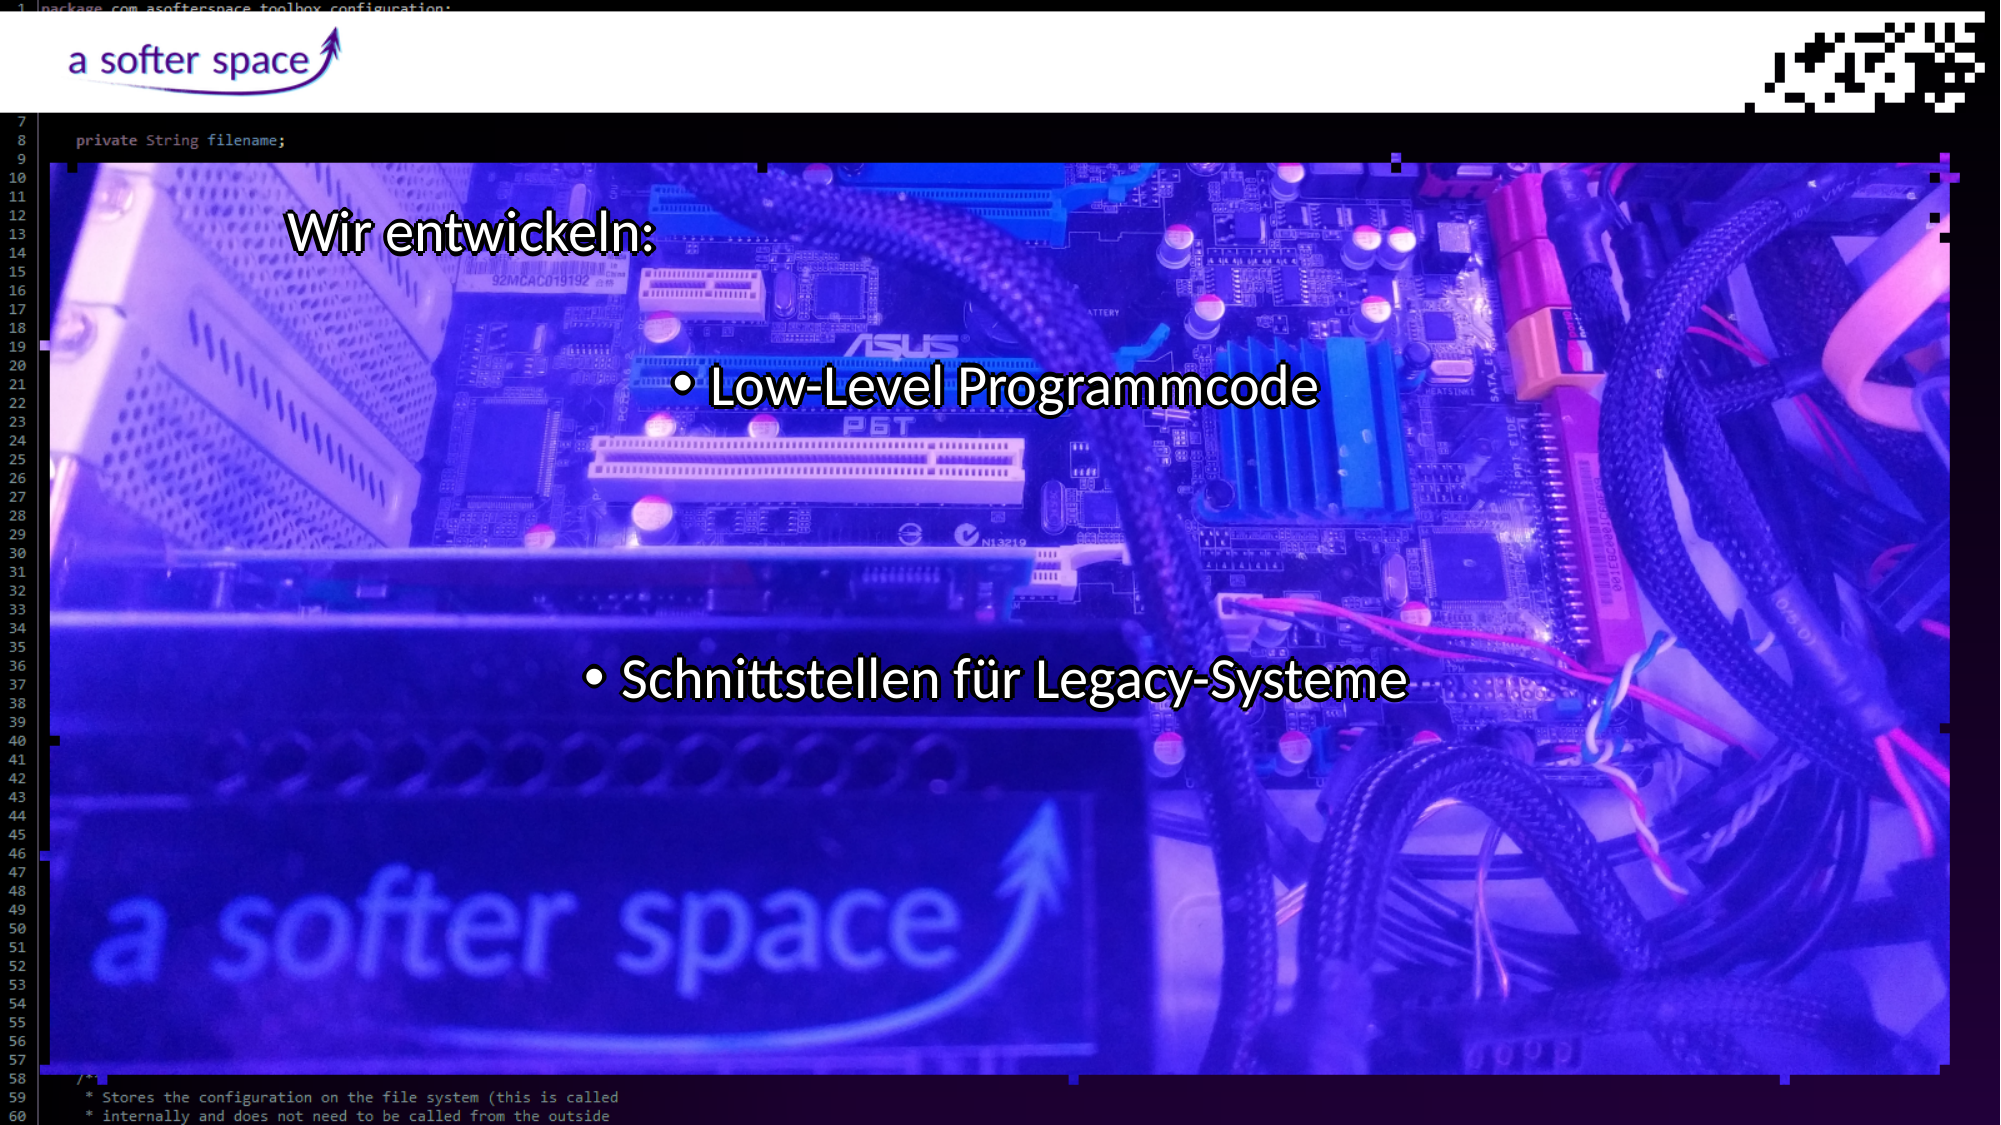

Wir entwickeln:
Low-Level Programmcode
Schnittstellen für Legacy-Systeme
Wir entwickeln:
Low-Level Programmcode
Schnittstellen für Legacy-Systeme
Wir entwickeln:
Low-Level Programmcode
Schnittstellen für Legacy-Systeme
Wir entwickeln:
Low-Level Programmcode
Schnittstellen für Legacy-Systeme
Wir entwickeln:
Low-Level Programmcode
Schnittstellen für Legacy-Systeme
Wir entwickeln:
Low-Level Programmcode
Schnittstellen für Legacy-Systeme
Wir entwickeln:
Low-Level Programmcode
Schnittstellen für Legacy-Systeme
Wir entwickeln:
Low-Level Programmcode
Schnittstellen für Legacy-Systeme
Wir entwickeln:
Low-Level Programmcode
Schnittstellen für Legacy-Systeme
Wir entwickeln:
Low-Level Programmcode
Schnittstellen für Legacy-Systeme
Wir entwickeln:
Low-Level Programmcode
Schnittstellen für Legacy-Systeme
Wir entwickeln:
Low-Level Programmcode
Schnittstellen für Legacy-Systeme
Wir entwickeln:
Low-Level Programmcode
Schnittstellen für Legacy-Systeme